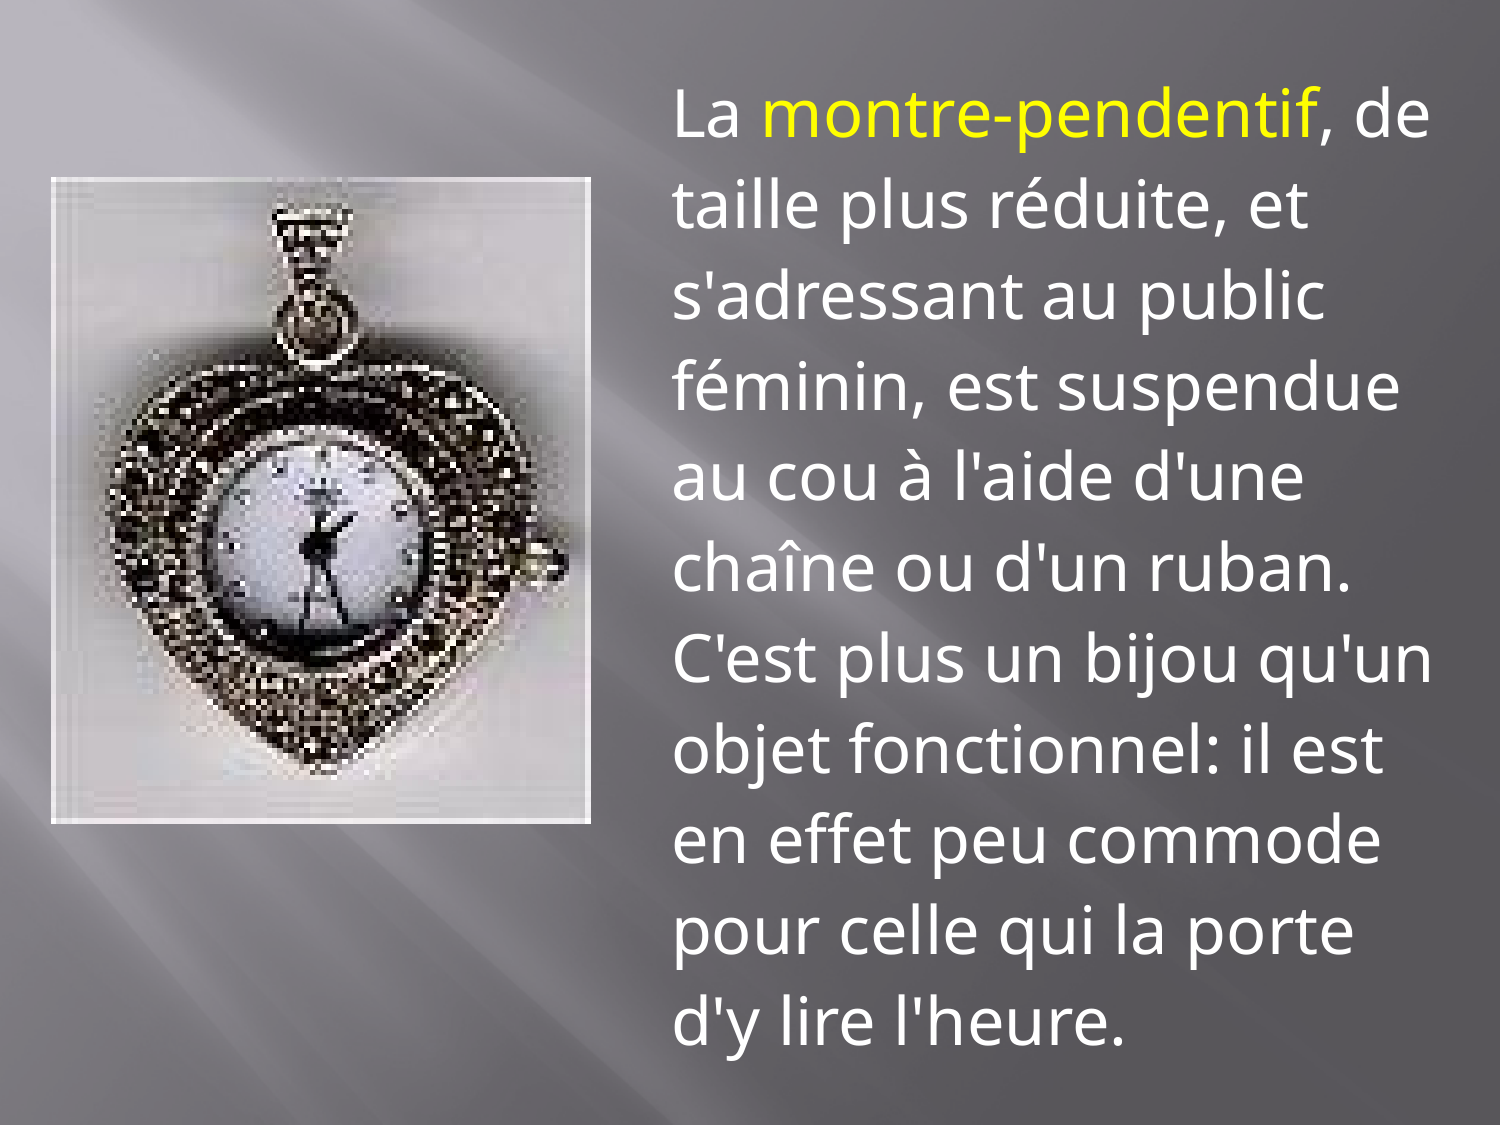

La montre-pendentif, de taille plus réduite, et s'adressant au public féminin, est suspendue au cou à l'aide d'une chaîne ou d'un ruban. C'est plus un bijou qu'un objet fonctionnel: il est en effet peu commode pour celle qui la porte d'y lire l'heure.